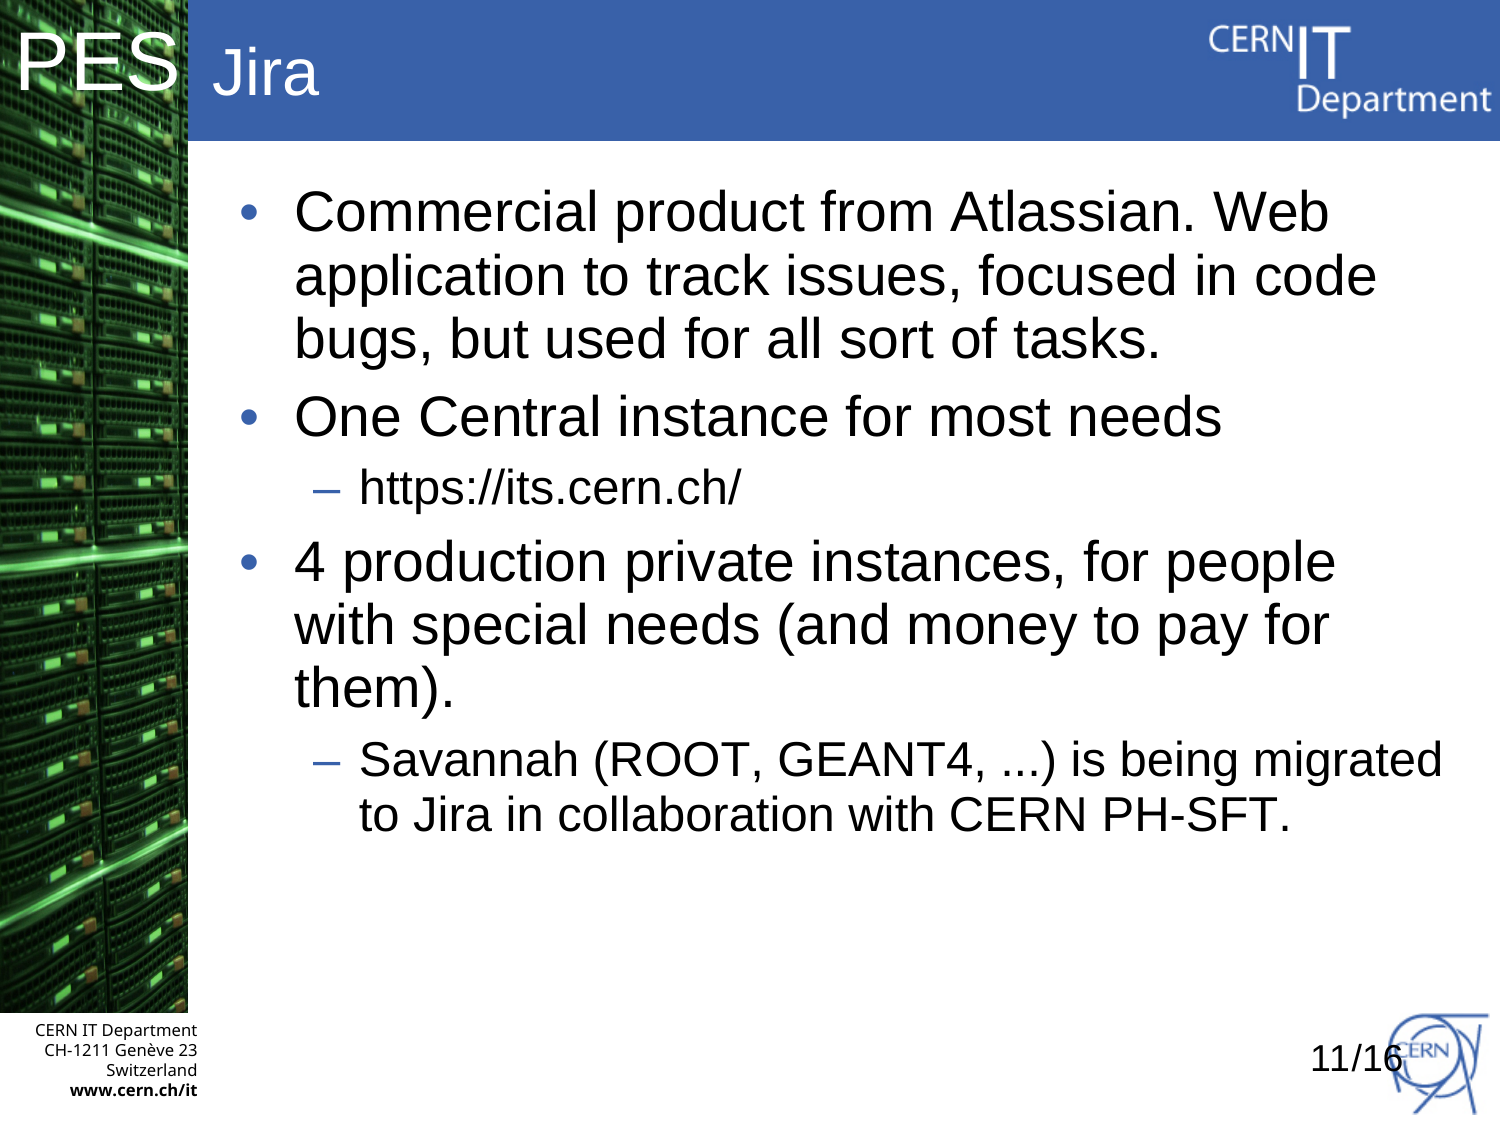

# Jira
Commercial product from Atlassian. Web application to track issues, focused in code bugs, but used for all sort of tasks.
One Central instance for most needs
https://its.cern.ch/
4 production private instances, for people with special needs (and money to pay for them).
Savannah (ROOT, GEANT4, ...) is being migrated to Jira in collaboration with CERN PH-SFT.